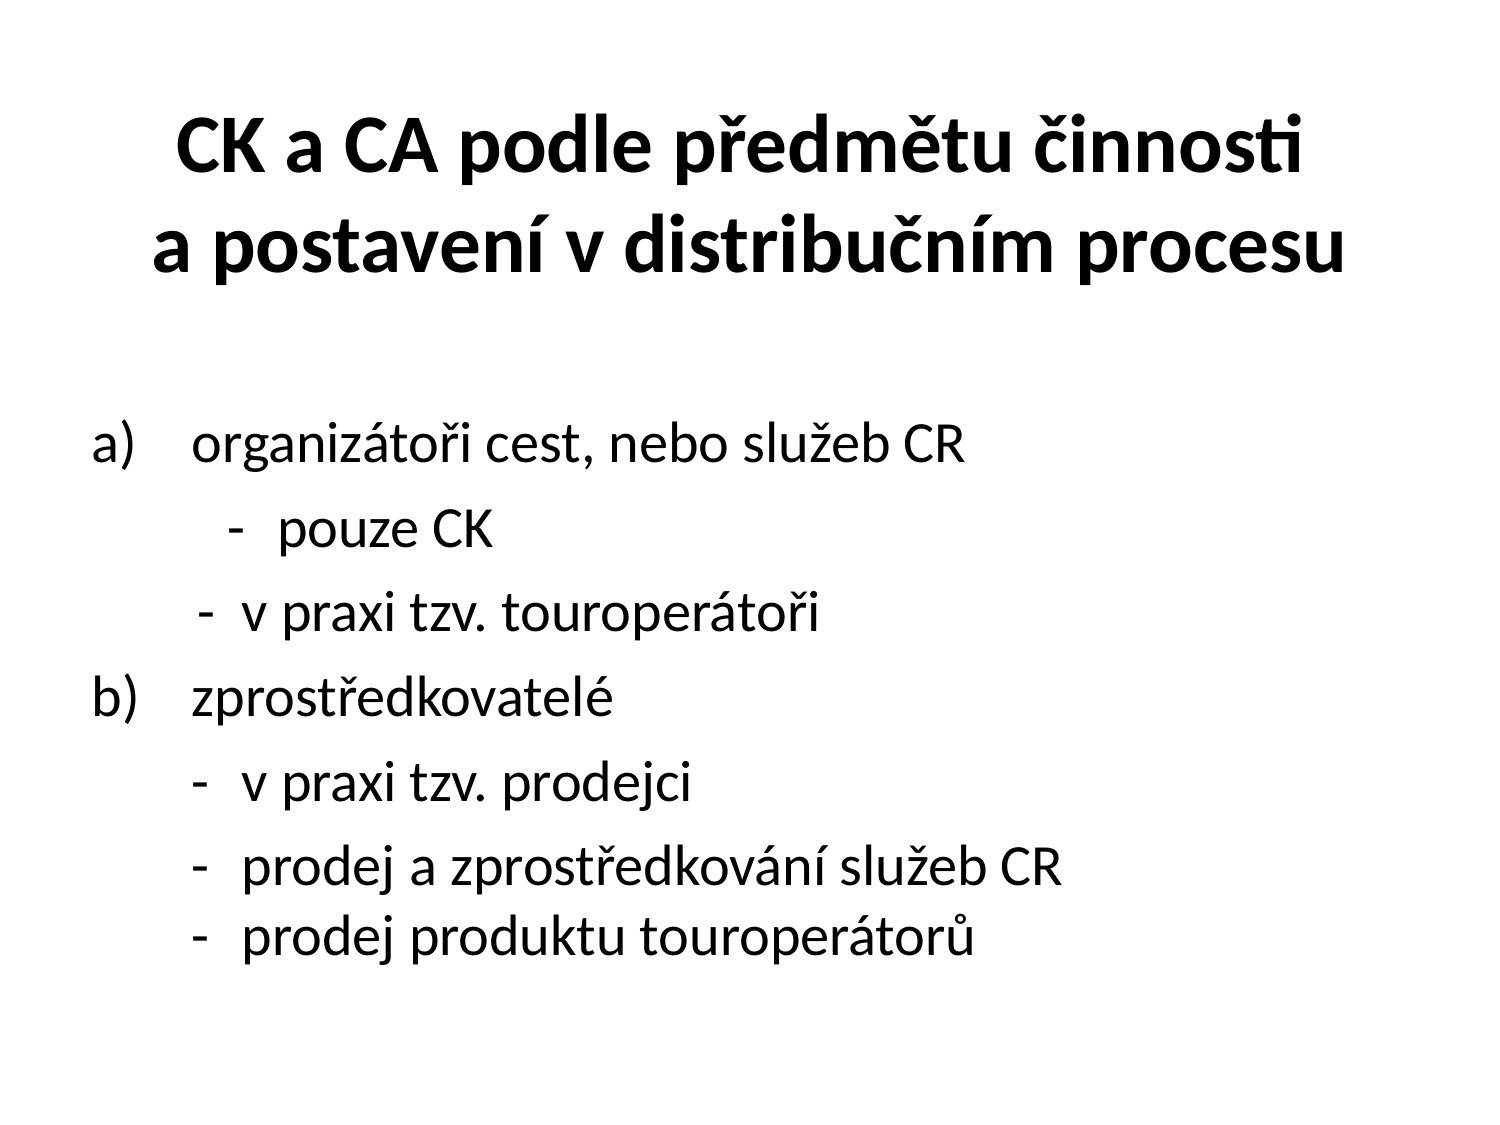

# CK a CA podle předmětu činnosti a postavení v distribučním procesu
organizátoři cest, nebo služeb CR
	-	pouze CK
 -	v praxi tzv. touroperátoři
zprostředkovatelé
	-	v praxi tzv. prodejci
	-	prodej a zprostředkování služeb CR
-	prodej produktu touroperátorů